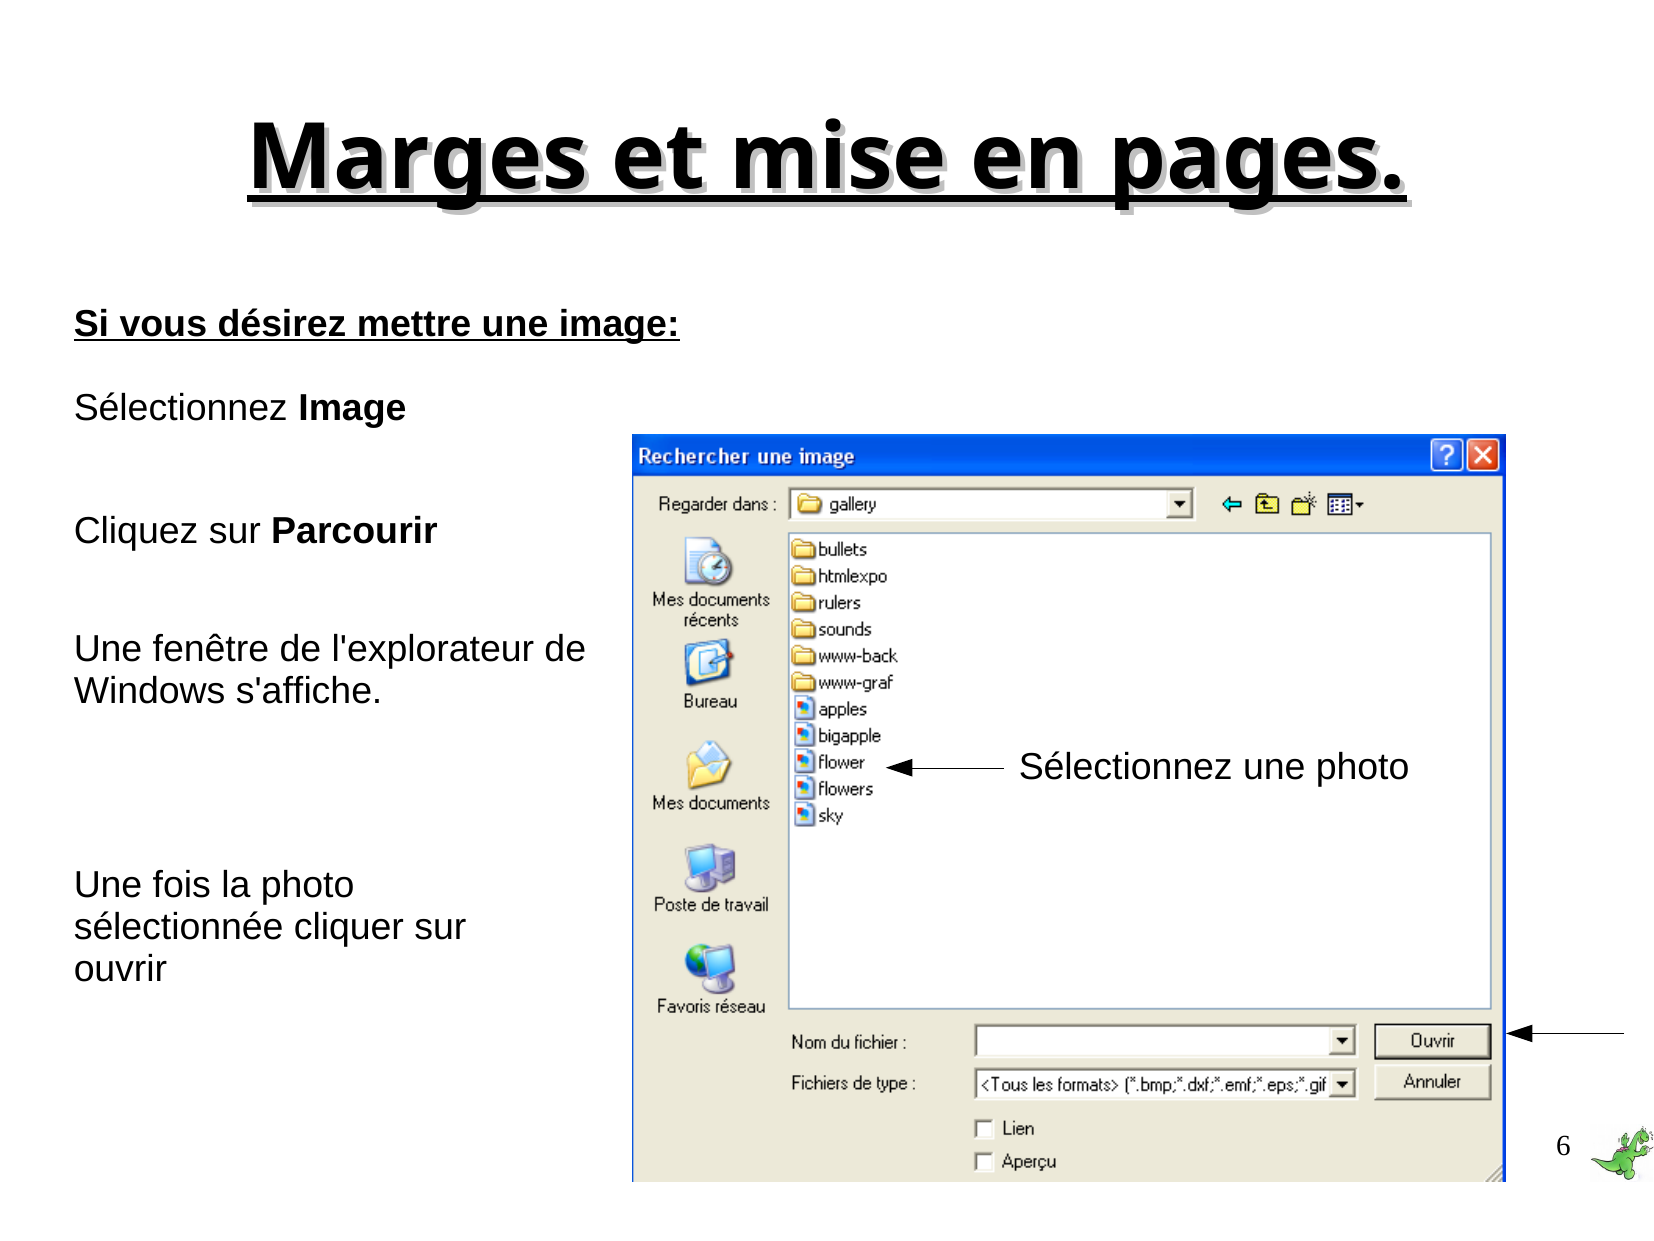

# Marges et mise en pages.
Si vous désirez mettre une image:
Sélectionnez Image
Cliquez sur Parcourir
Une fenêtre de l'explorateur de Windows s'affiche.
Sélectionnez une photo
Une fois la photo sélectionnée cliquer sur ouvrir
6